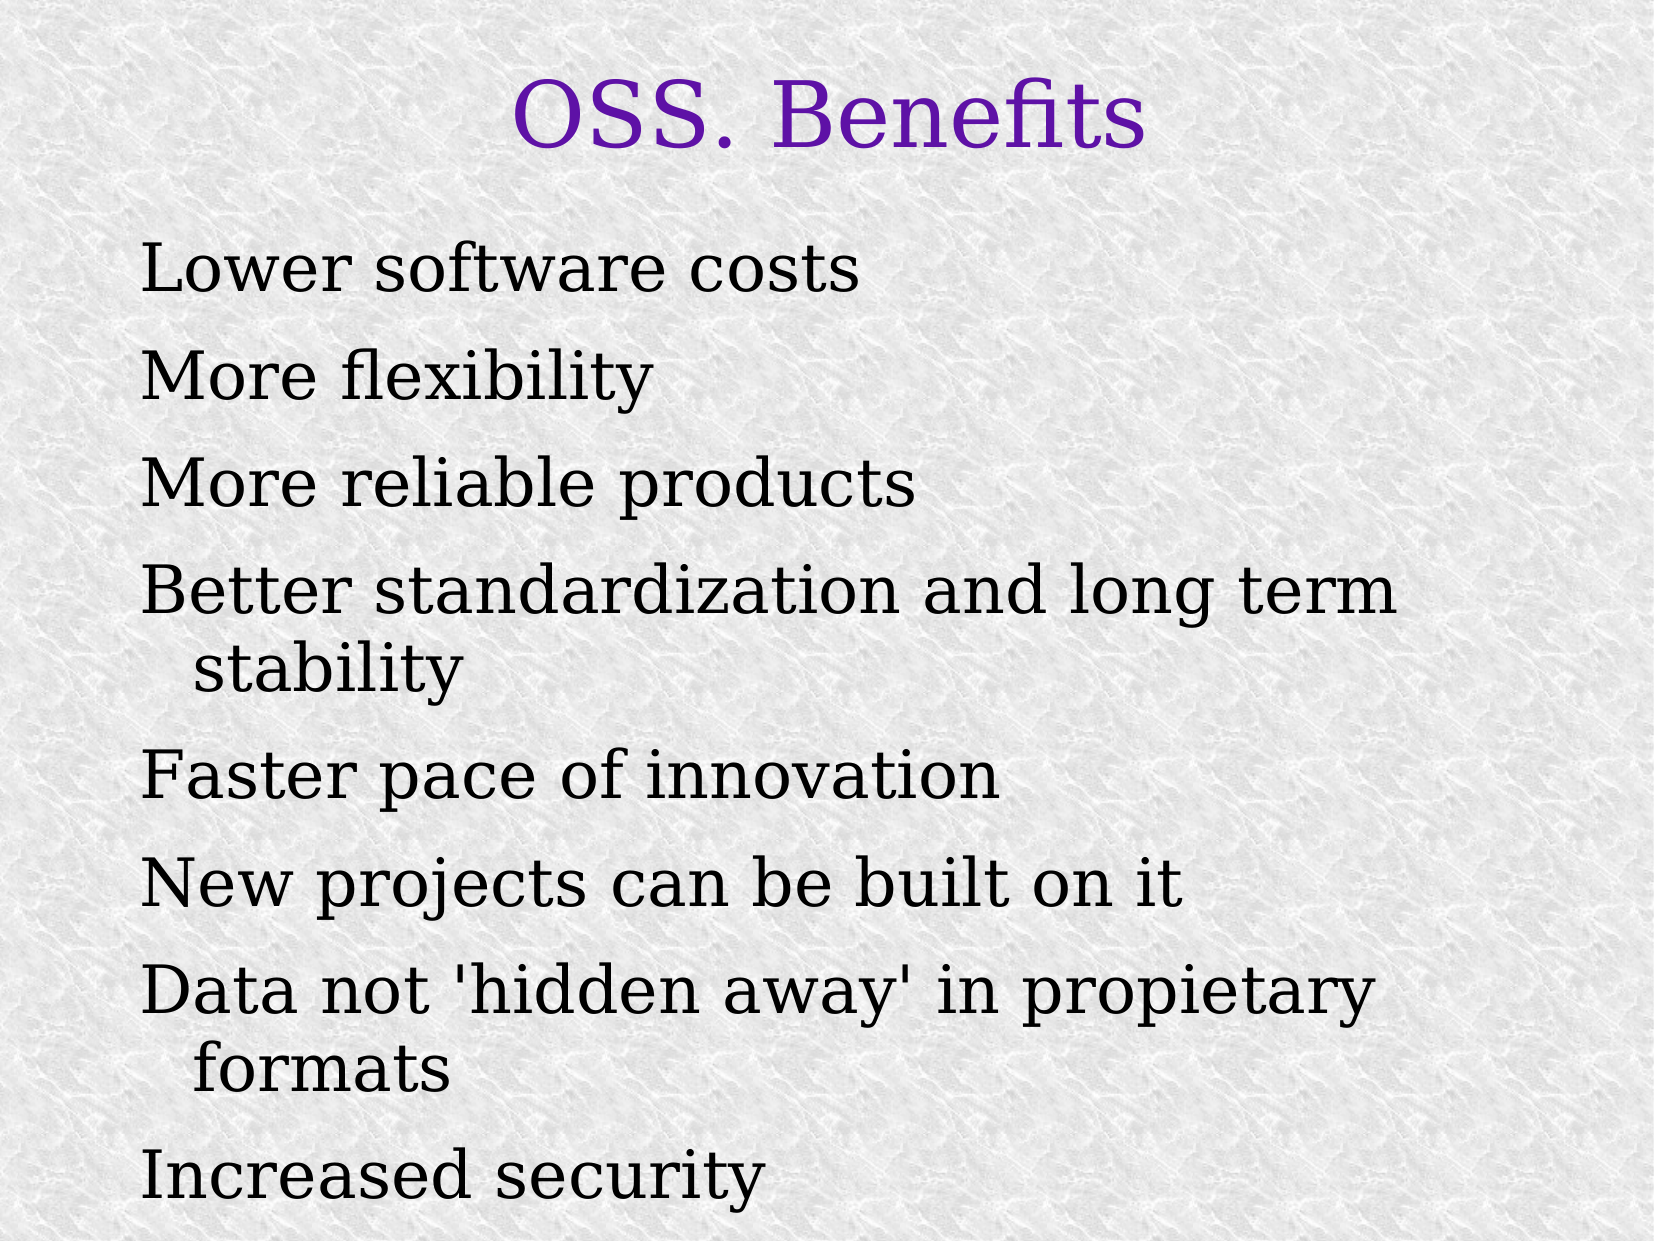

# OSS. Benefits
Lower software costs
More flexibility
More reliable products
Better standardization and long term stability
Faster pace of innovation
New projects can be built on it
Data not 'hidden away' in propietary formats
Increased security